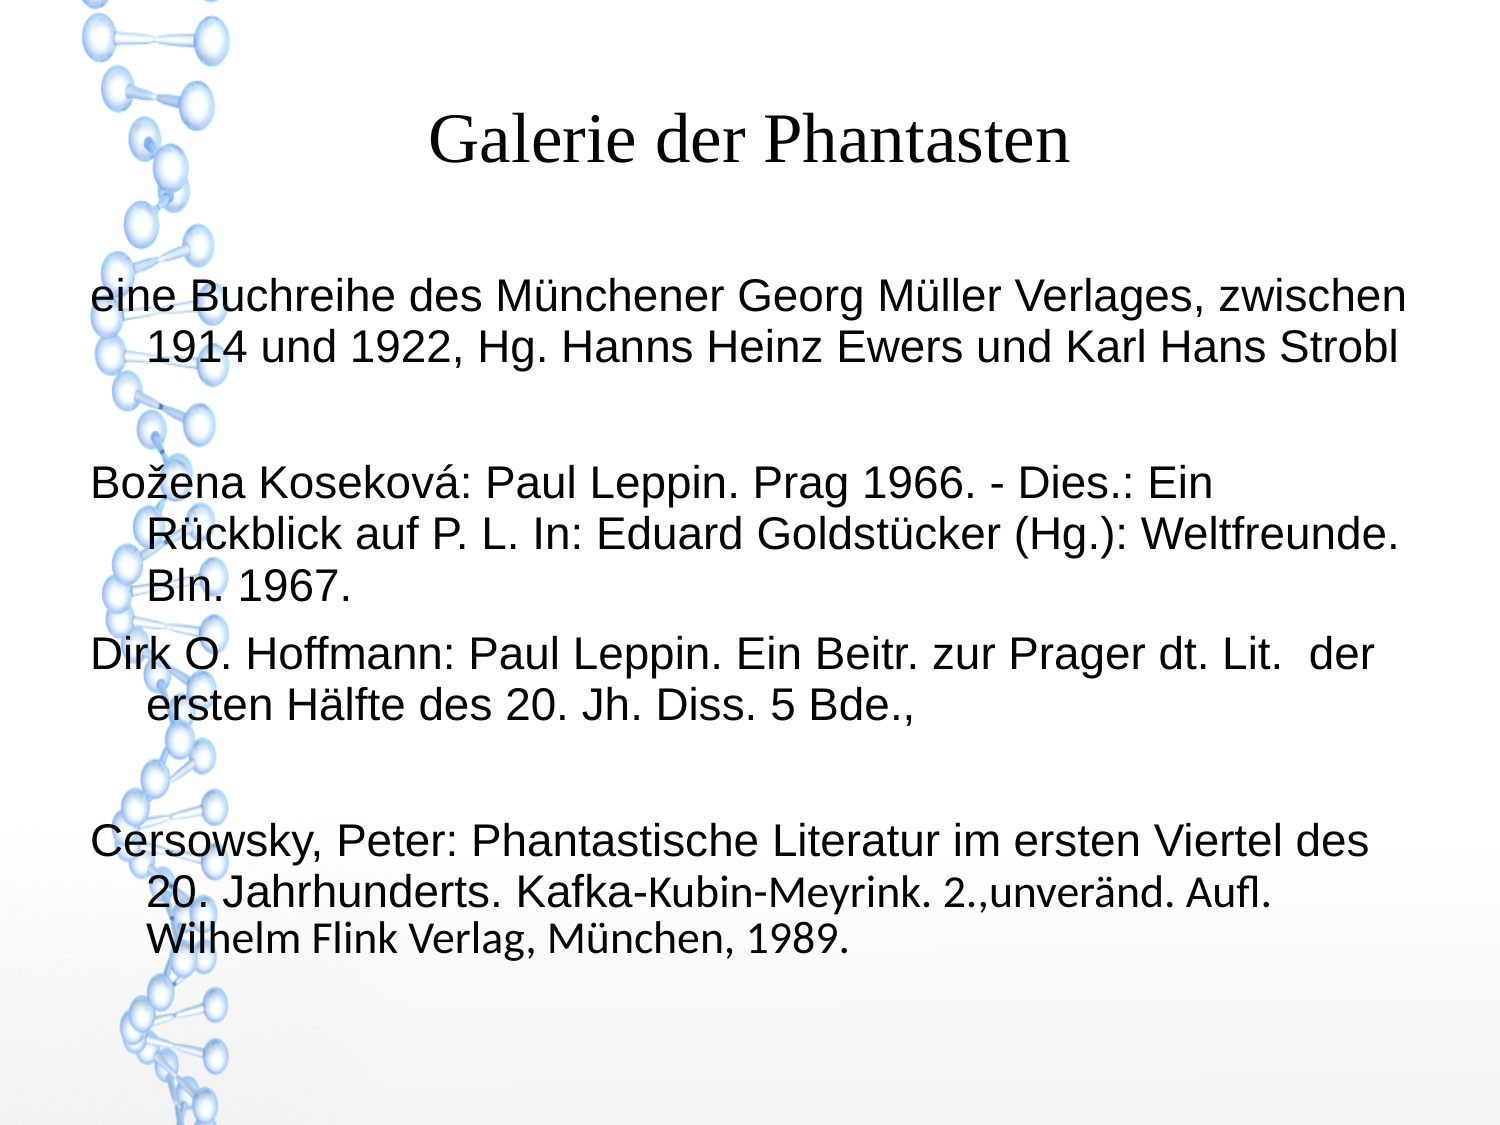

# Galerie der Phantasten
eine Buchreihe des Münchener Georg Müller Verlages, zwischen 1914 und 1922, Hg. Hanns Heinz Ewers und Karl Hans Strobl
Božena Koseková: Paul Leppin. Prag 1966. - Dies.: Ein Rückblick auf P. L. In: Eduard Goldstücker (Hg.): Weltfreunde. Bln. 1967.
Dirk O. Hoffmann: Paul Leppin. Ein Beitr. zur Prager dt. Lit. der ersten Hälfte des 20. Jh. Diss. 5 Bde.,
Cersowsky, Peter: Phantastische Literatur im ersten Viertel des 20. Jahrhunderts. Kafka-Kubin-Meyrink. 2.,unveränd. Aufl. Wilhelm Flink Verlag, München, 1989.